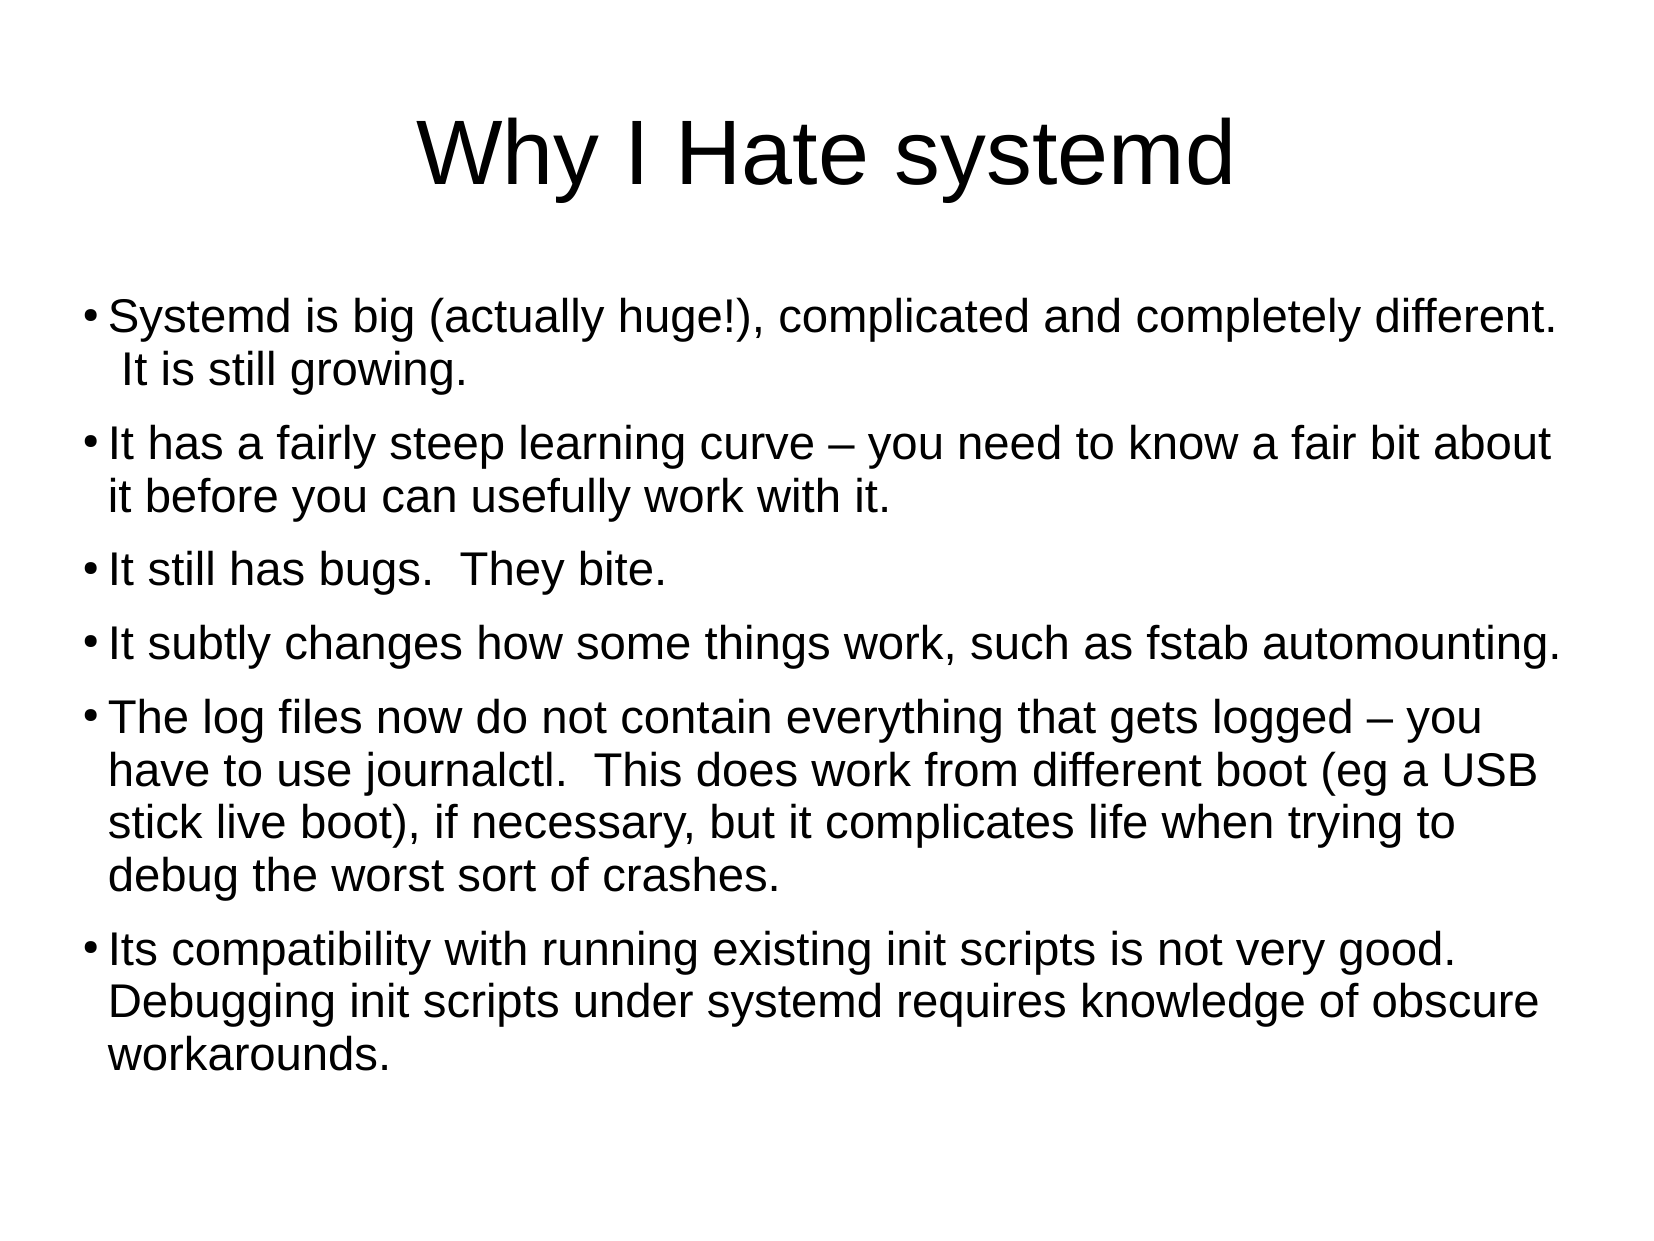

# Why I Hate systemd
Systemd is big (actually huge!), complicated and completely different. It is still growing.
It has a fairly steep learning curve – you need to know a fair bit about it before you can usefully work with it.
It still has bugs. They bite.
It subtly changes how some things work, such as fstab automounting.
The log files now do not contain everything that gets logged – you have to use journalctl. This does work from different boot (eg a USB stick live boot), if necessary, but it complicates life when trying to debug the worst sort of crashes.
Its compatibility with running existing init scripts is not very good. Debugging init scripts under systemd requires knowledge of obscure workarounds.